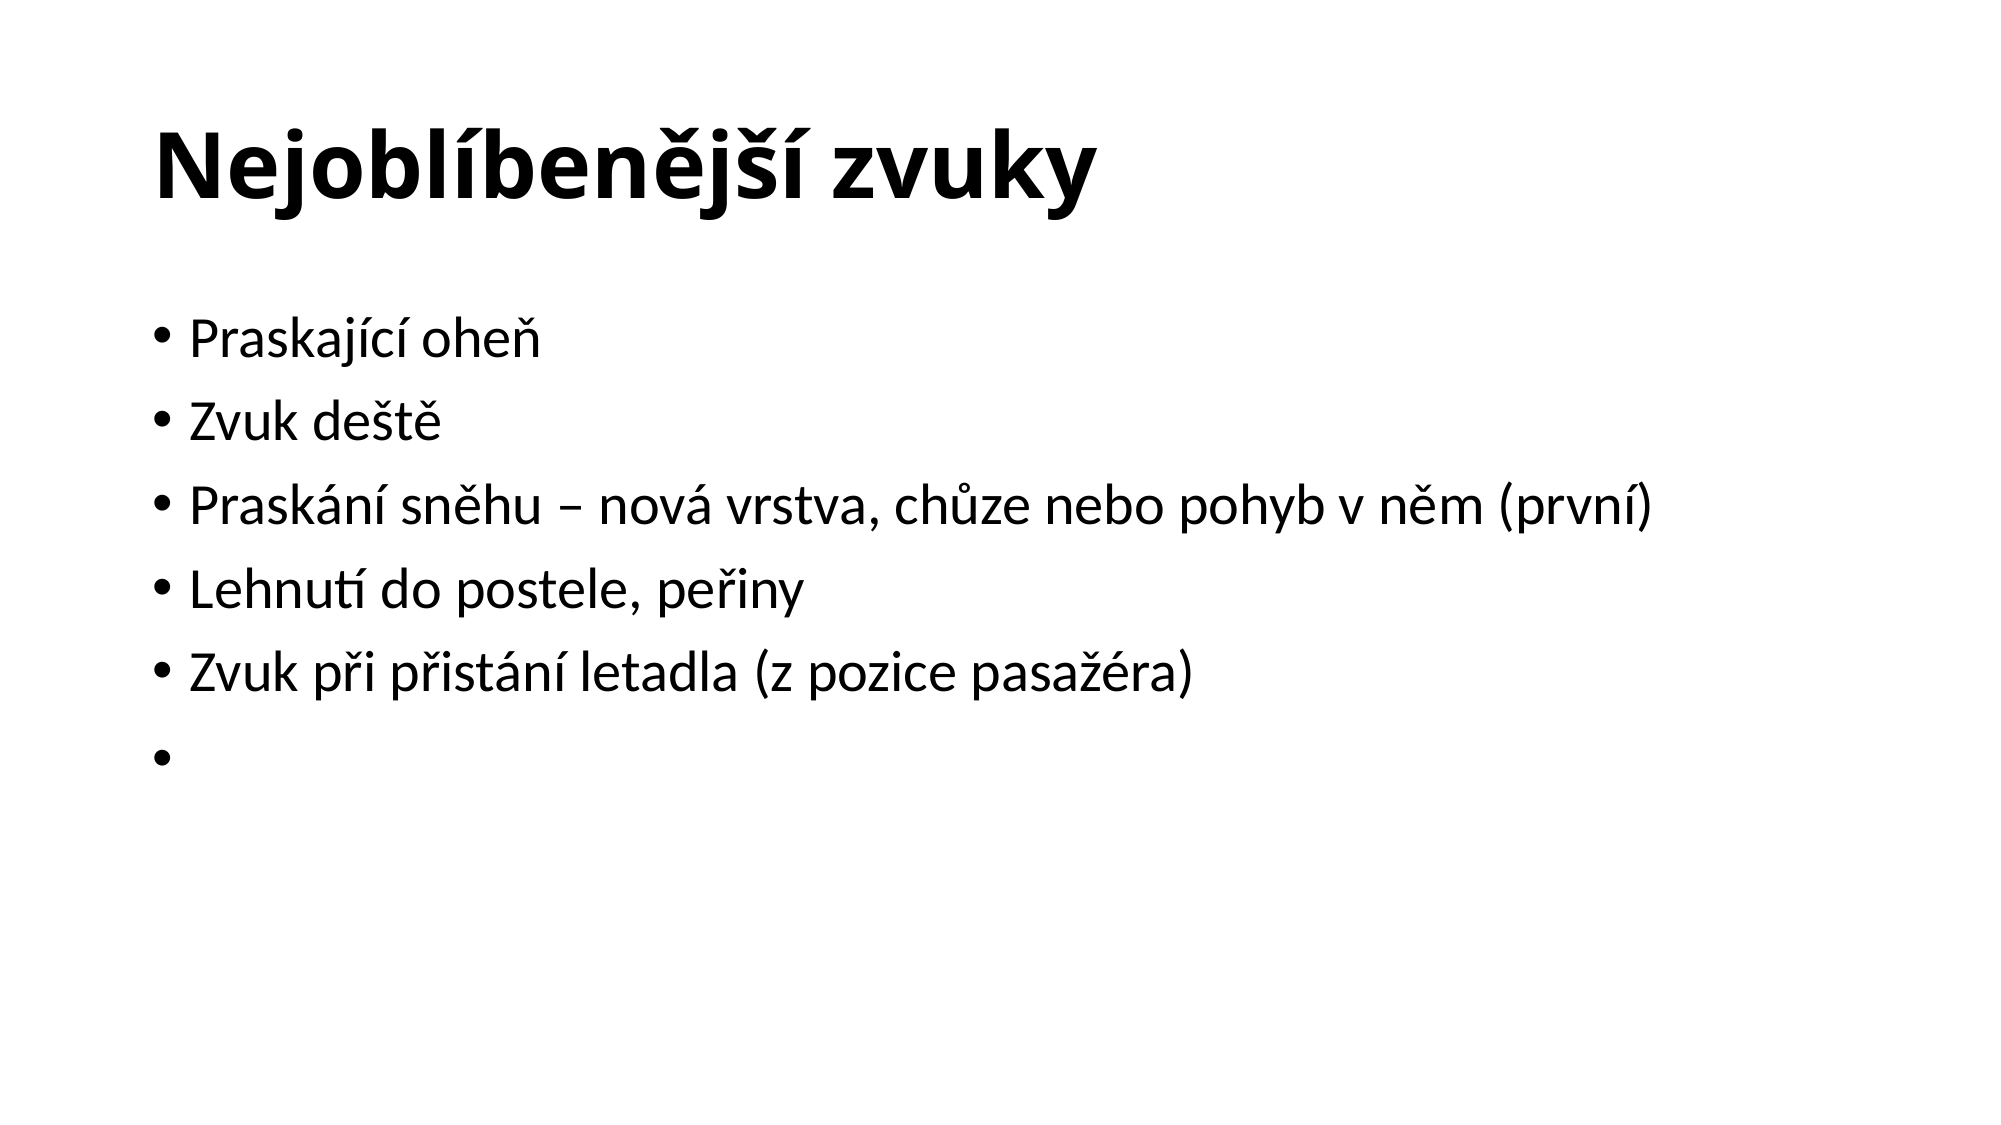

# Nejoblíbenější zvuky
Praskající oheň
Zvuk deště
Praskání sněhu – nová vrstva, chůze nebo pohyb v něm (první)
Lehnutí do postele, peřiny
Zvuk při přistání letadla (z pozice pasažéra)